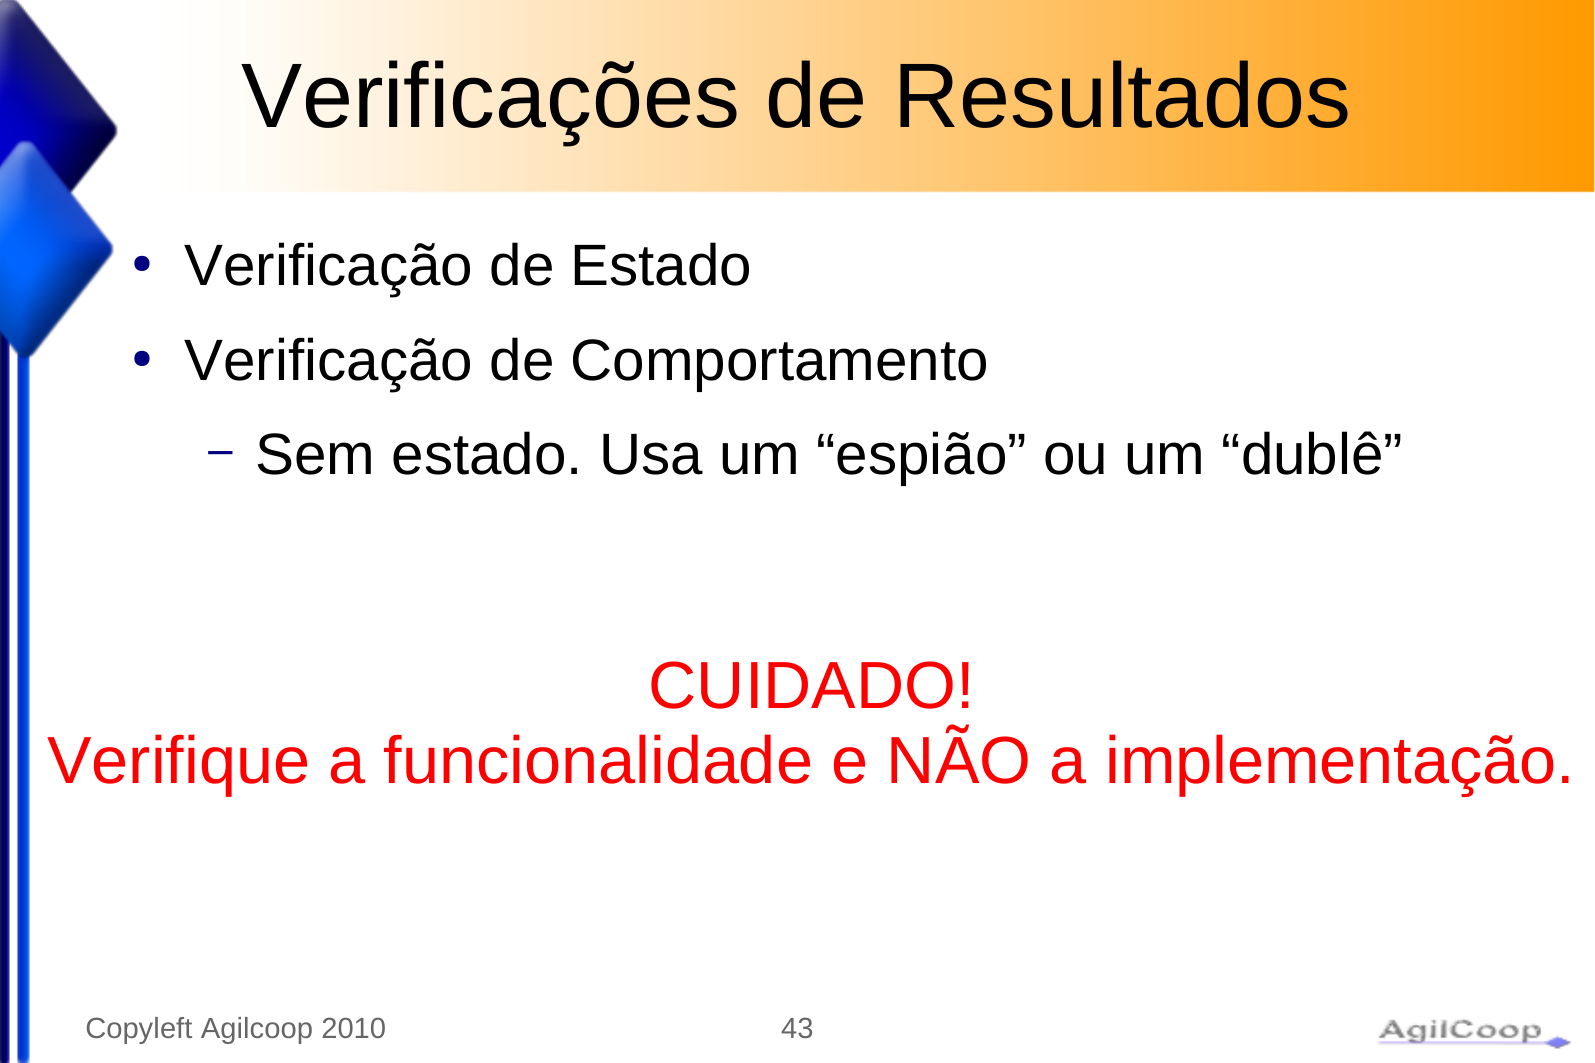

# Verificações de Resultados
Verificação de Estado
Verificação de Comportamento
Sem estado. Usa um “espião” ou um “dublê”
CUIDADO!
Verifique a funcionalidade e NÃO a implementação.
Copyleft Agilcoop 2010
43